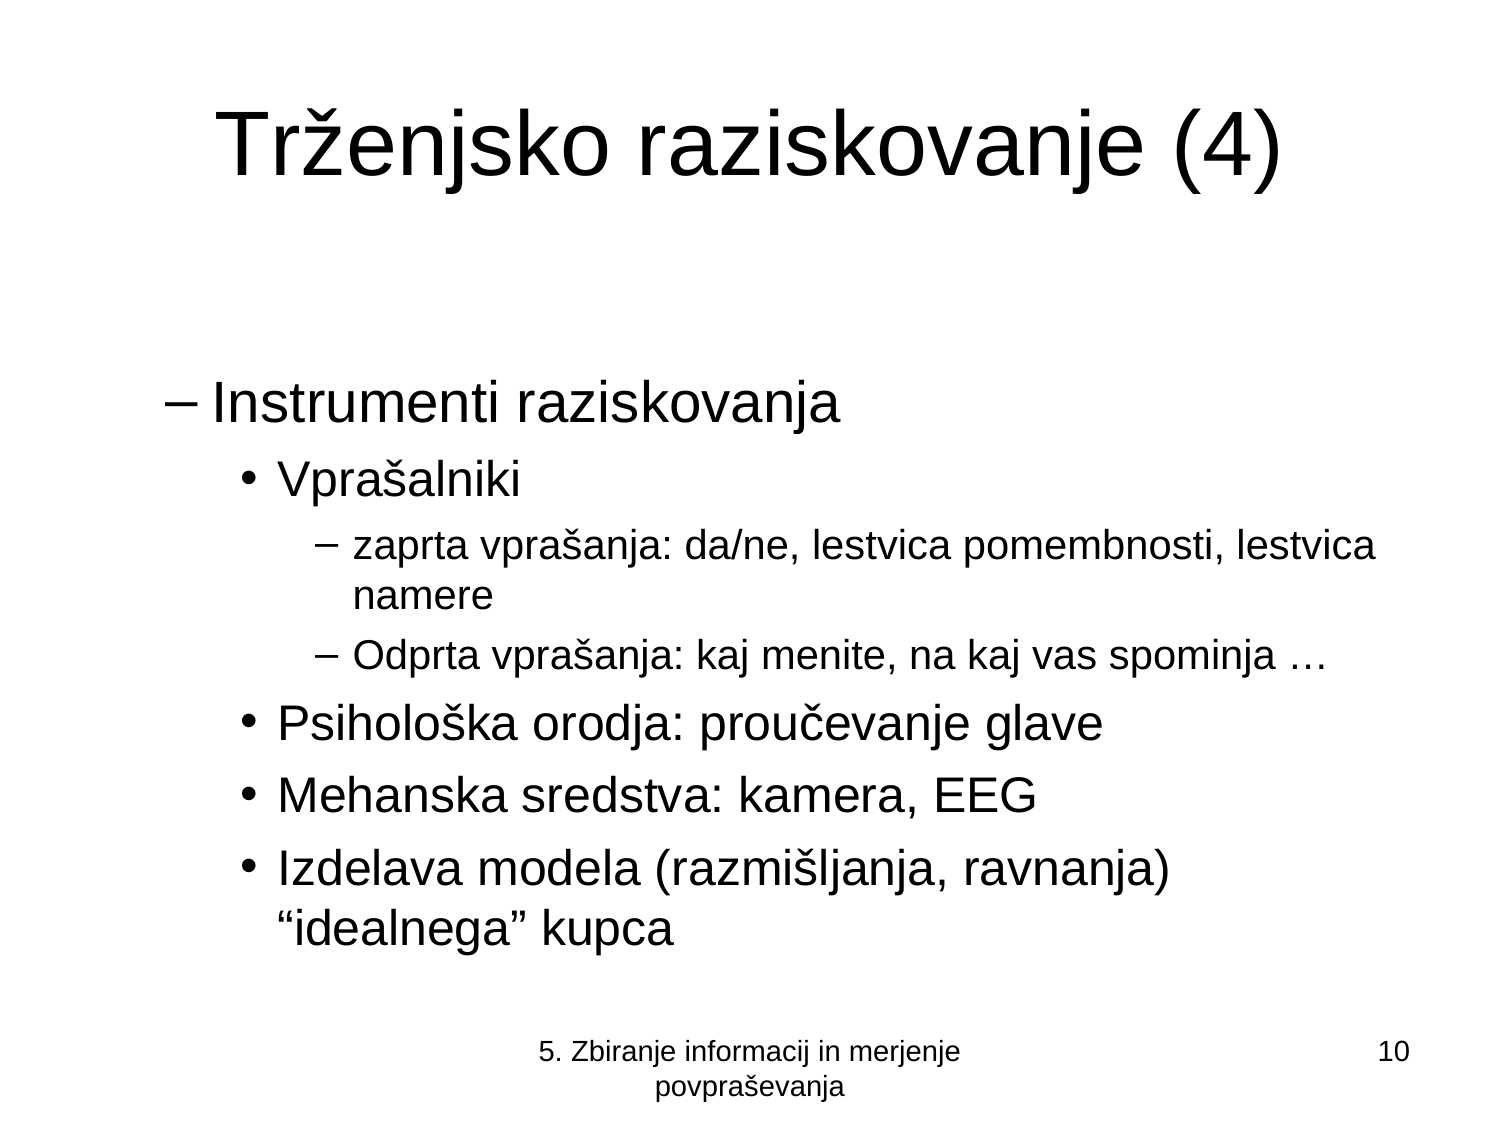

# Trženjsko raziskovanje (4)
Instrumenti raziskovanja
Vprašalniki
zaprta vprašanja: da/ne, lestvica pomembnosti, lestvica namere
Odprta vprašanja: kaj menite, na kaj vas spominja …
Psihološka orodja: proučevanje glave
Mehanska sredstva: kamera, EEG
Izdelava modela (razmišljanja, ravnanja) “idealnega” kupca
5. Zbiranje informacij in merjenje povpraševanja